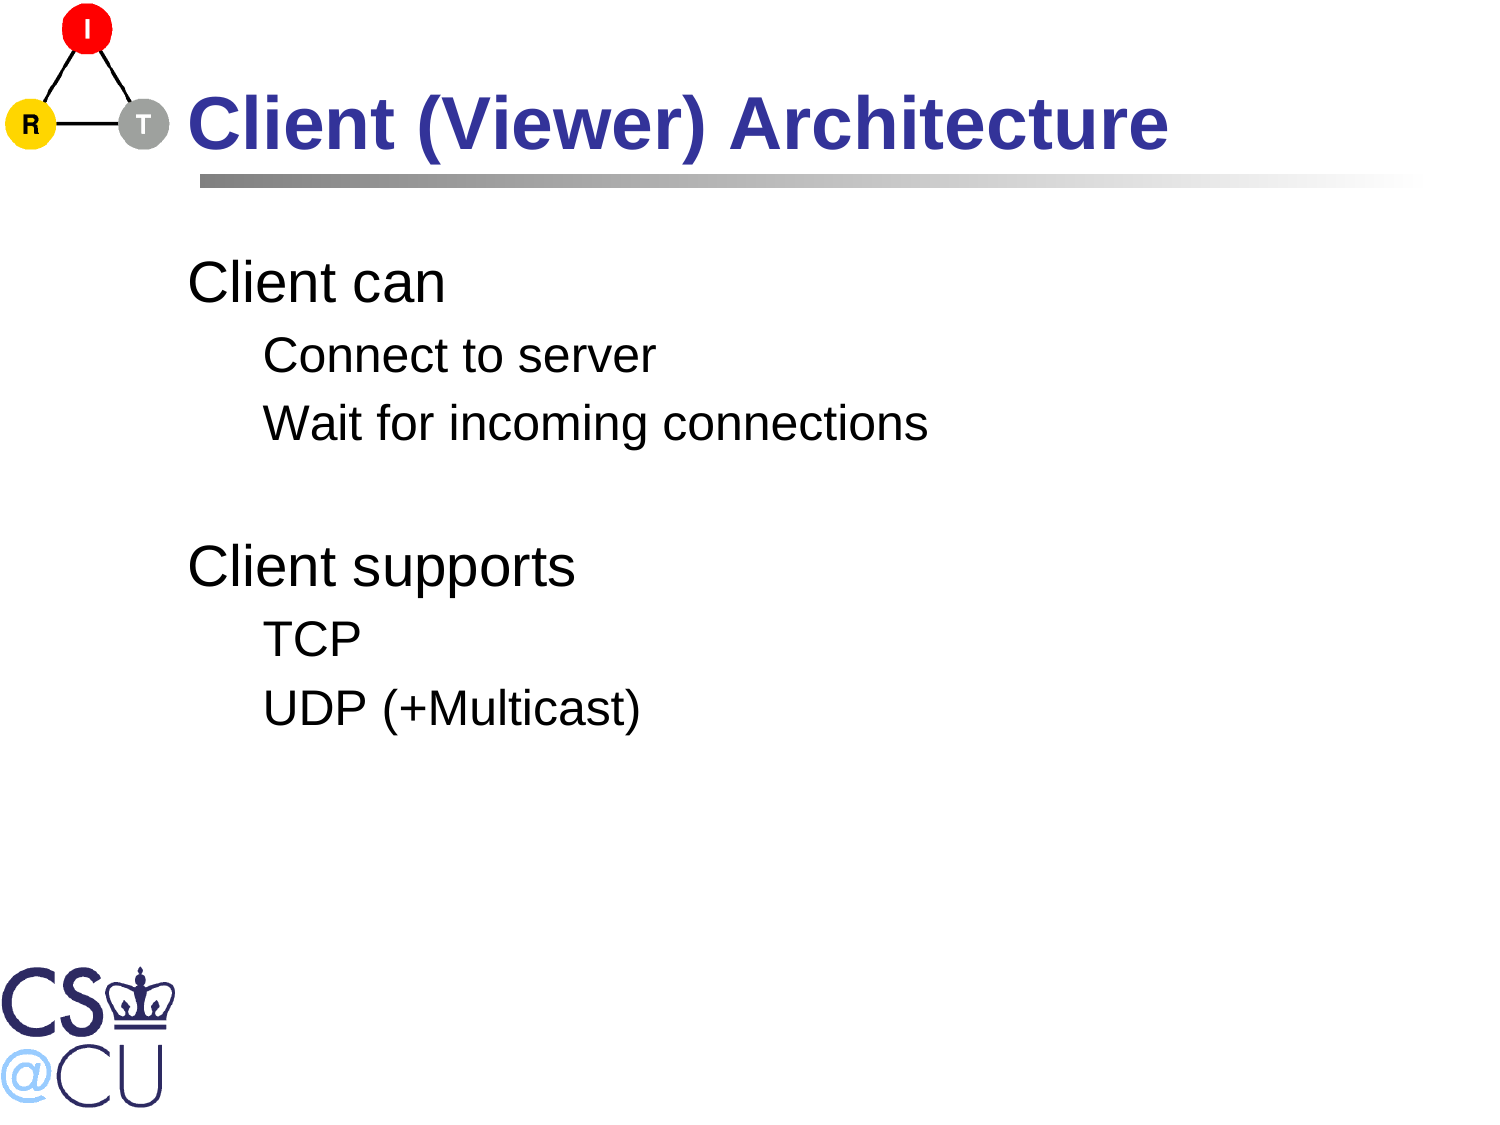

# Client (Viewer) Architecture
Client can
Connect to server
Wait for incoming connections
Client supports
TCP
UDP (+Multicast)